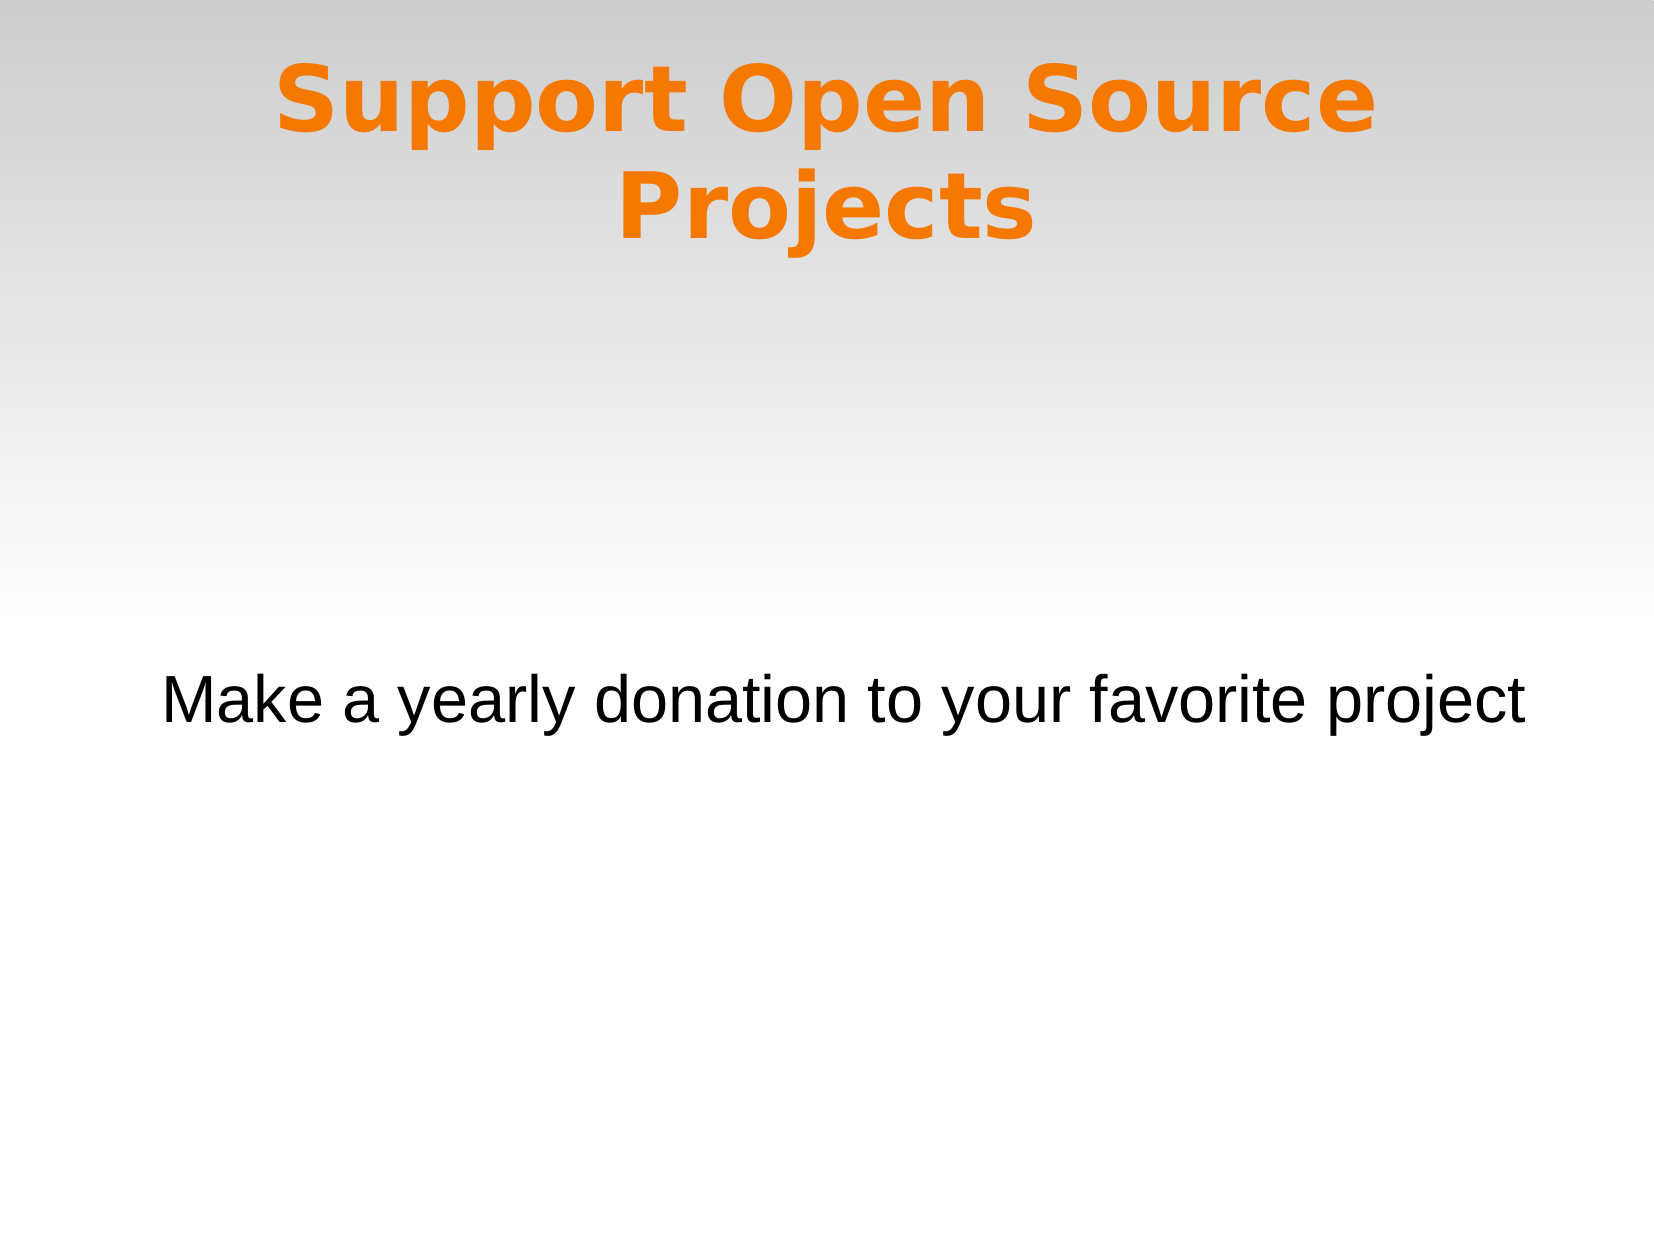

# Support Open Source Projects
Make a yearly donation to your favorite project